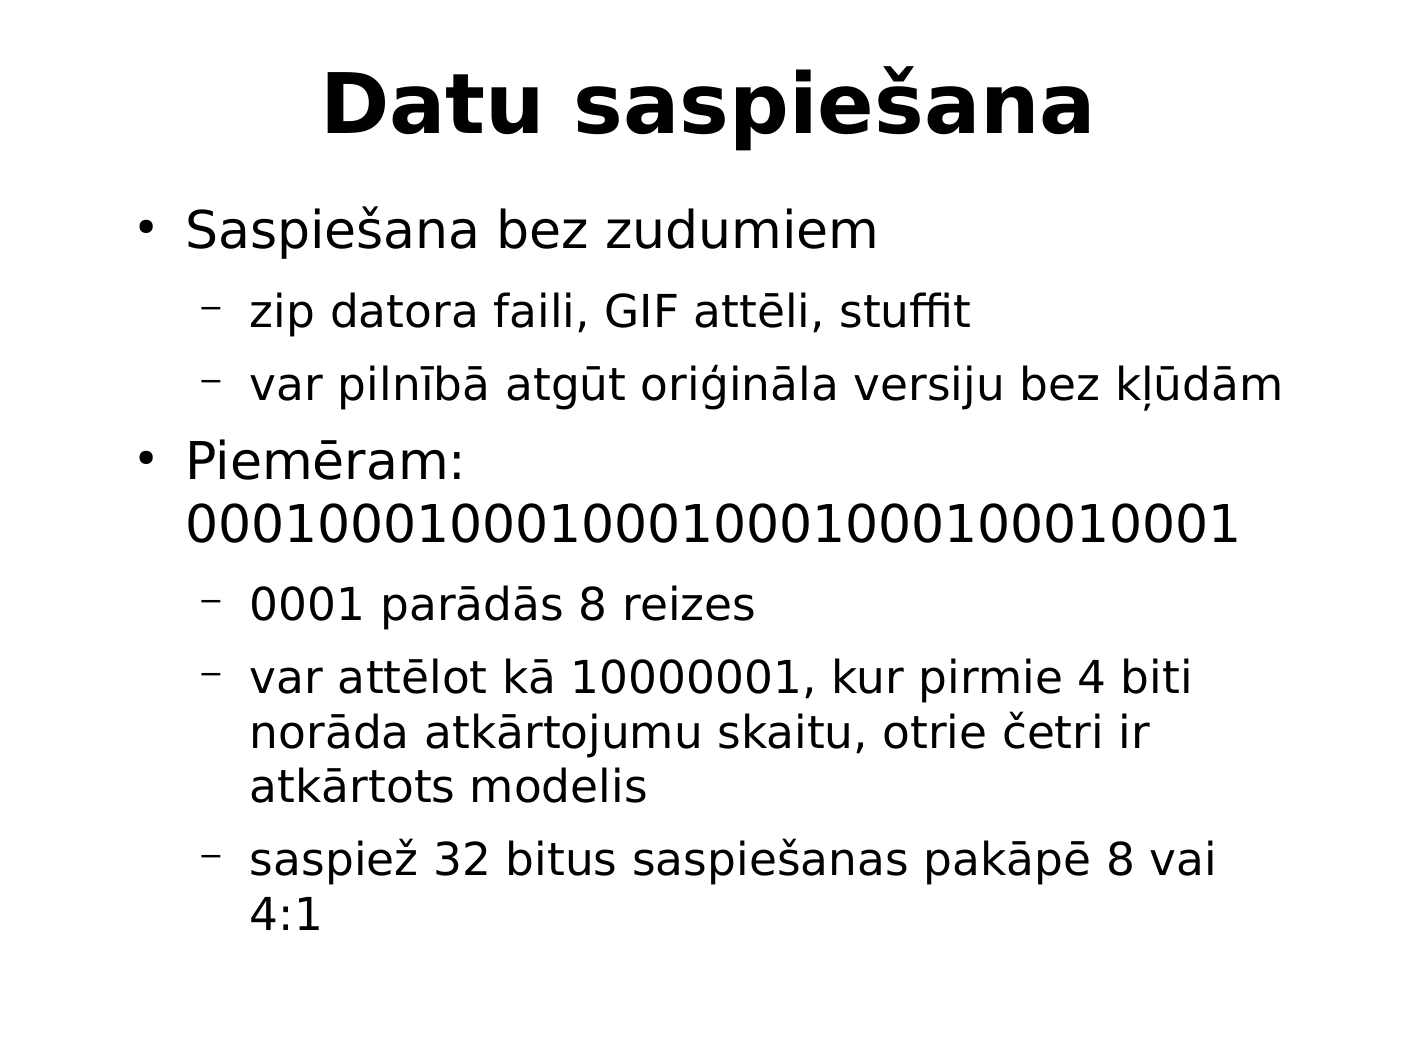

# Datu saspiešana
Saspiešana bez zudumiem
zip datora faili, GIF attēli, stuffit
var pilnībā atgūt oriģināla versiju bez kļūdām
Piemēram: 00010001000100010001000100010001
0001 parādās 8 reizes
var attēlot kā 10000001, kur pirmie 4 biti norāda atkārtojumu skaitu, otrie četri ir atkārtots modelis
saspiež 32 bitus saspiešanas pakāpē 8 vai 4:1